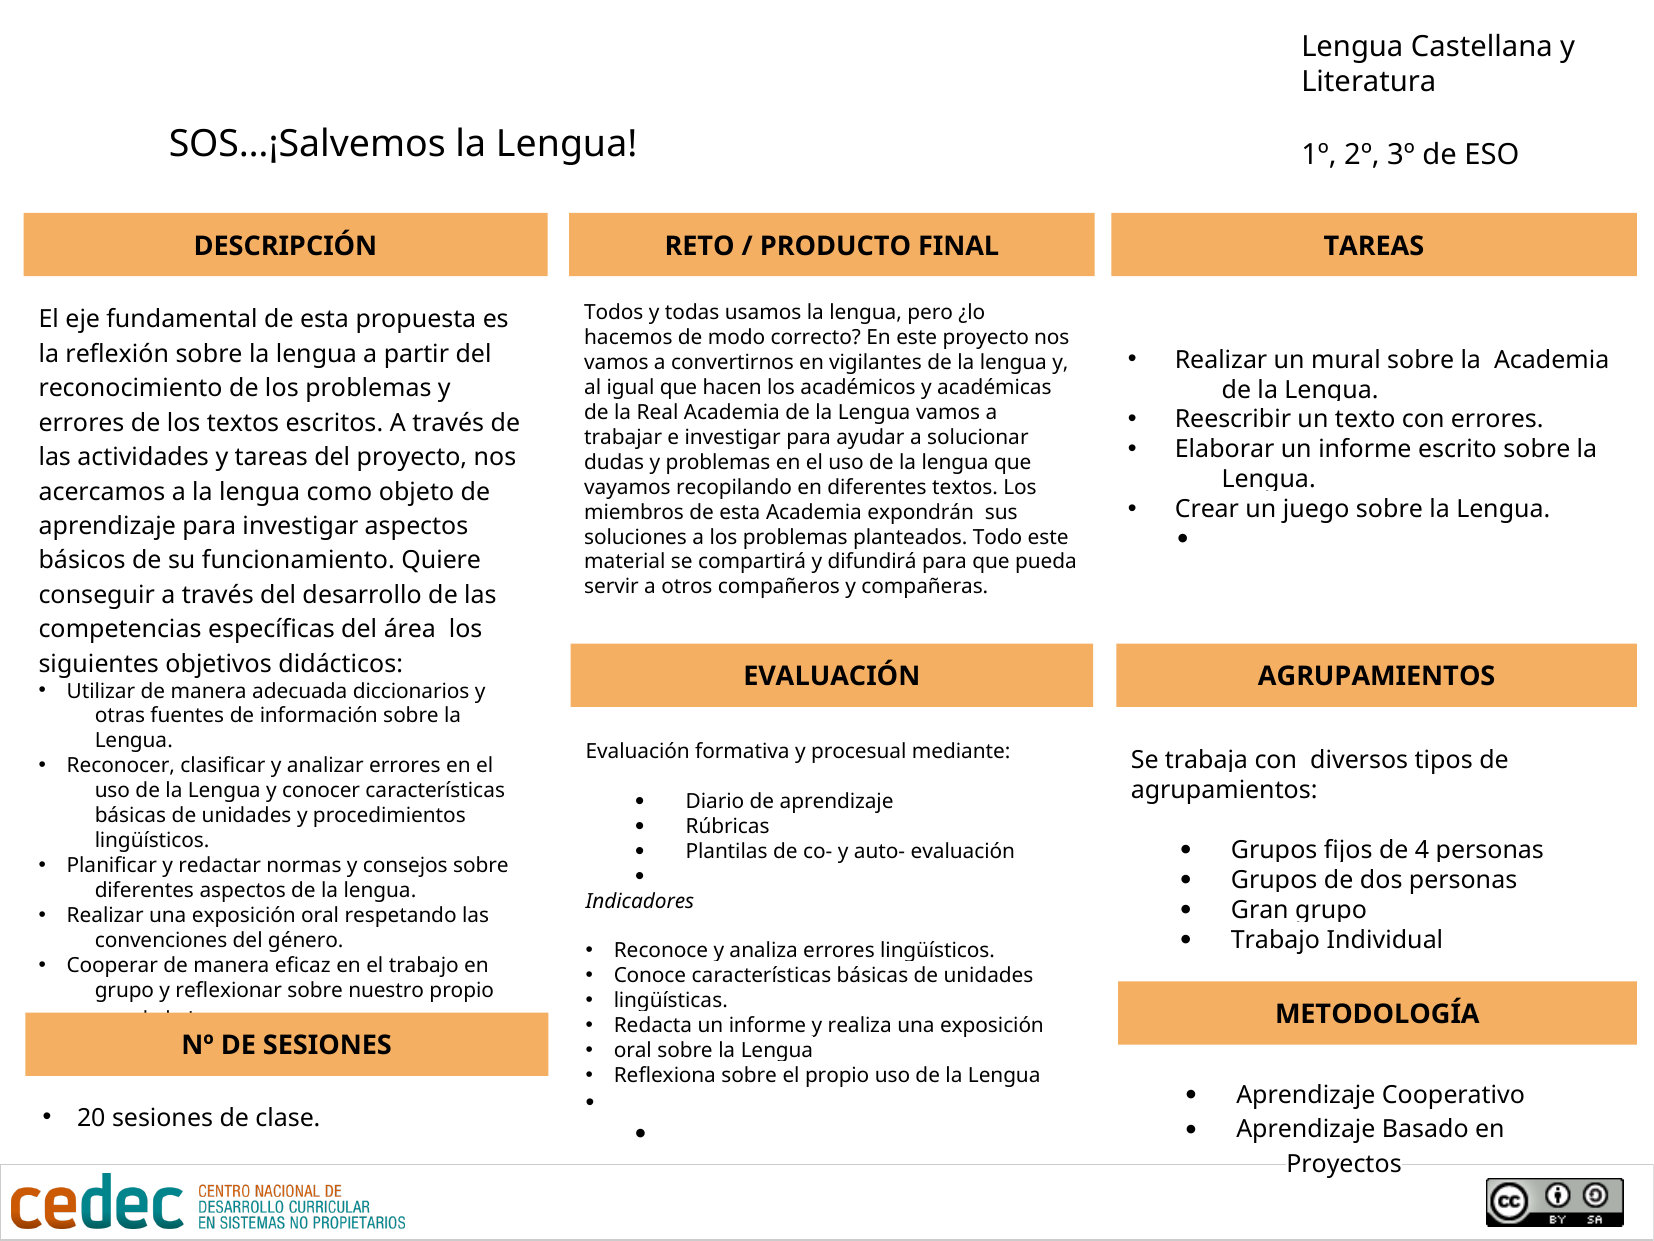

PROPUESTA DIDÁCTICA
Lengua Castellana y Literatura
Materia:
SOS…¡Salvemos la Lengua!
Curso:
REA:
1º, 2º, 3º de ESO
DESCRIPCIÓN
RETO / PRODUCTO FINAL
TAREAS
El eje fundamental de esta propuesta es la reflexión sobre la lengua a partir del reconocimiento de los problemas y errores de los textos escritos. A través de las actividades y tareas del proyecto, nos acercamos a la lengua como objeto de aprendizaje para investigar aspectos básicos de su funcionamiento. Quiere conseguir a través del desarrollo de las competencias específicas del área los siguientes objetivos didácticos:
Utilizar de manera adecuada diccionarios y otras fuentes de información sobre la Lengua.
Reconocer, clasificar y analizar errores en el uso de la Lengua y conocer características básicas de unidades y procedimientos lingüísticos.
Planificar y redactar normas y consejos sobre diferentes aspectos de la lengua.
Realizar una exposición oral respetando las convenciones del género.
Cooperar de manera eficaz en el trabajo en grupo y reflexionar sobre nuestro propio uso de la Lengua.
Todos y todas usamos la lengua, pero ¿lo hacemos de modo correcto? En este proyecto nos vamos a convertirnos en vigilantes de la lengua y, al igual que hacen los académicos y académicas de la Real Academia de la Lengua vamos a trabajar e investigar para ayudar a solucionar dudas y problemas en el uso de la lengua que vayamos recopilando en diferentes textos. Los miembros de esta Academia expondrán sus soluciones a los problemas planteados. Todo este material se compartirá y difundirá para que pueda servir a otros compañeros y compañeras.
Realizar un mural sobre la Academia de la Lengua.
Reescribir un texto con errores.
Elaborar un informe escrito sobre la Lengua.
Crear un juego sobre la Lengua.
EVALUACIÓN
AGRUPAMIENTOS
Evaluación formativa y procesual mediante:
Diario de aprendizaje
Rúbricas
Plantilas de co- y auto- evaluación
Indicadores
Reconoce y analiza errores lingüísticos.
Conoce características básicas de unidades
lingüísticas.
Redacta un informe y realiza una exposición
oral sobre la Lengua
Reflexiona sobre el propio uso de la Lengua
Se trabaja con diversos tipos de agrupamientos:
Grupos fijos de 4 personas
Grupos de dos personas
Gran grupo
Trabajo Individual
METODOLOGÍA
Nº DE SESIONES
Aprendizaje Cooperativo
Aprendizaje Basado en Proyectos
 20 sesiones de clase.